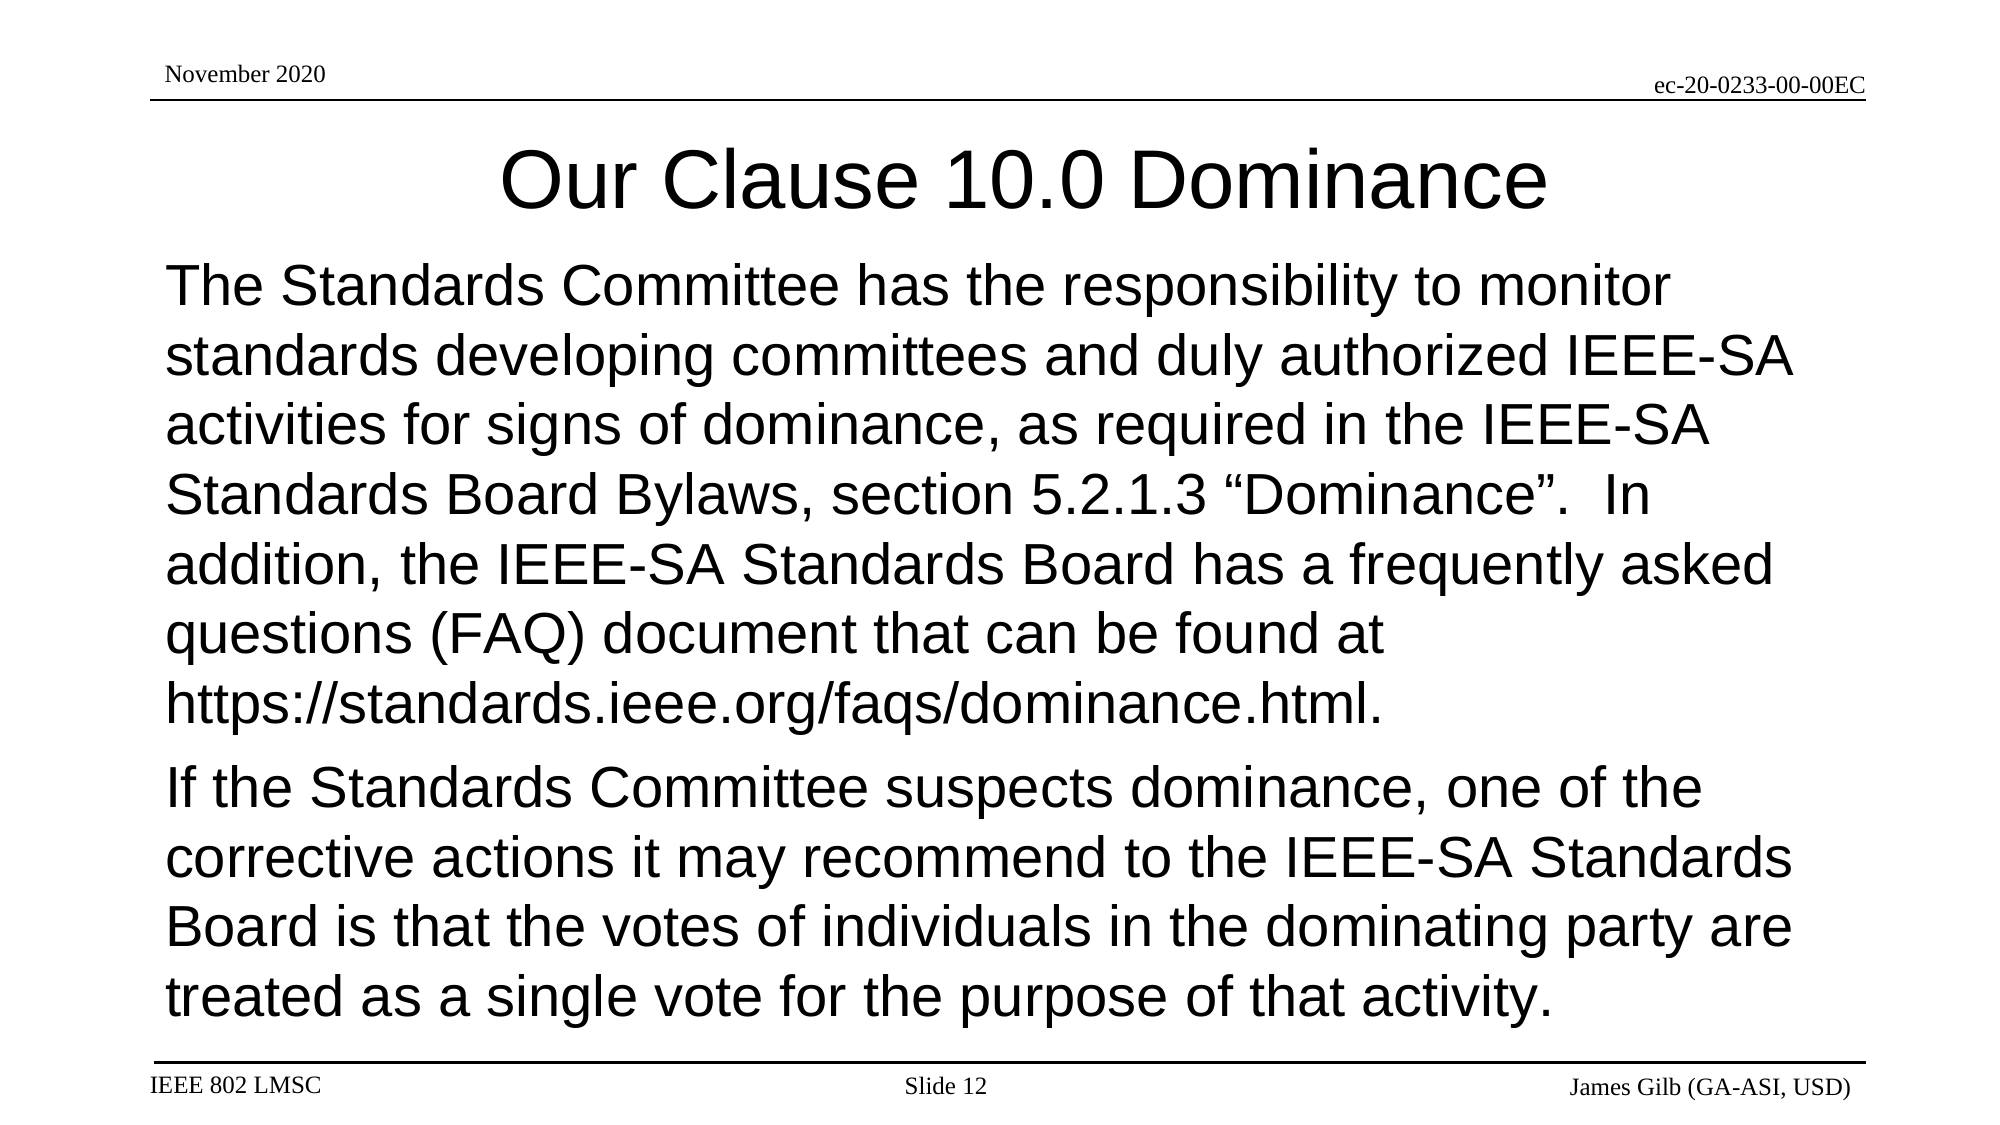

# Our Clause 10.0 Dominance
The Standards Committee has the responsibility to monitor standards developing committees and duly authorized IEEE-SA activities for signs of dominance, as required in the IEEE-SA Standards Board Bylaws, section 5.2.1.3 “Dominance”. In addition, the IEEE-SA Standards Board has a frequently asked questions (FAQ) document that can be found at https://standards.ieee.org/faqs/dominance.html.
If the Standards Committee suspects dominance, one of the corrective actions it may recommend to the IEEE-SA Standards Board is that the votes of individuals in the dominating party are treated as a single vote for the purpose of that activity.
12